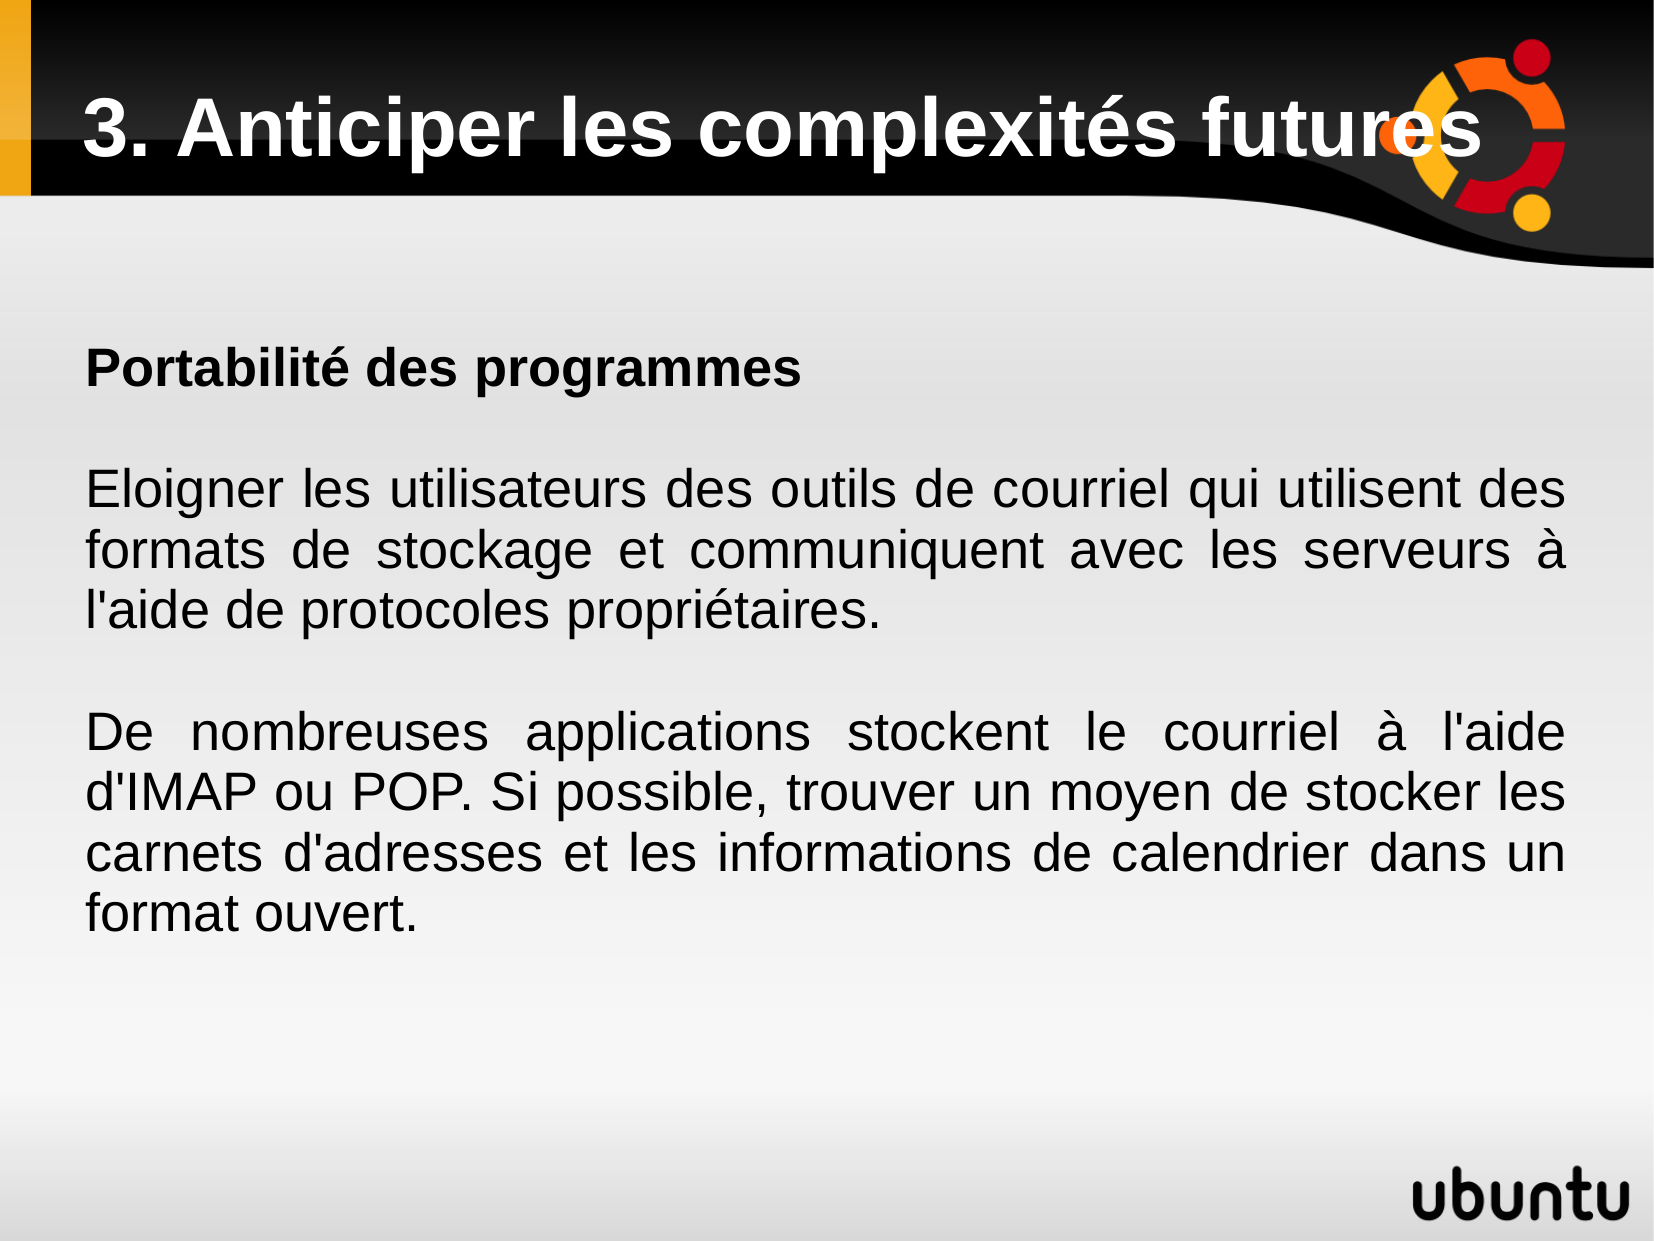

# 3. Anticiper les complexités futures
Portabilité des programmes
Eloigner les utilisateurs des outils de courriel qui utilisent des formats de stockage et communiquent avec les serveurs à l'aide de protocoles propriétaires.
De nombreuses applications stockent le courriel à l'aide d'IMAP ou POP. Si possible, trouver un moyen de stocker les carnets d'adresses et les informations de calendrier dans un format ouvert.